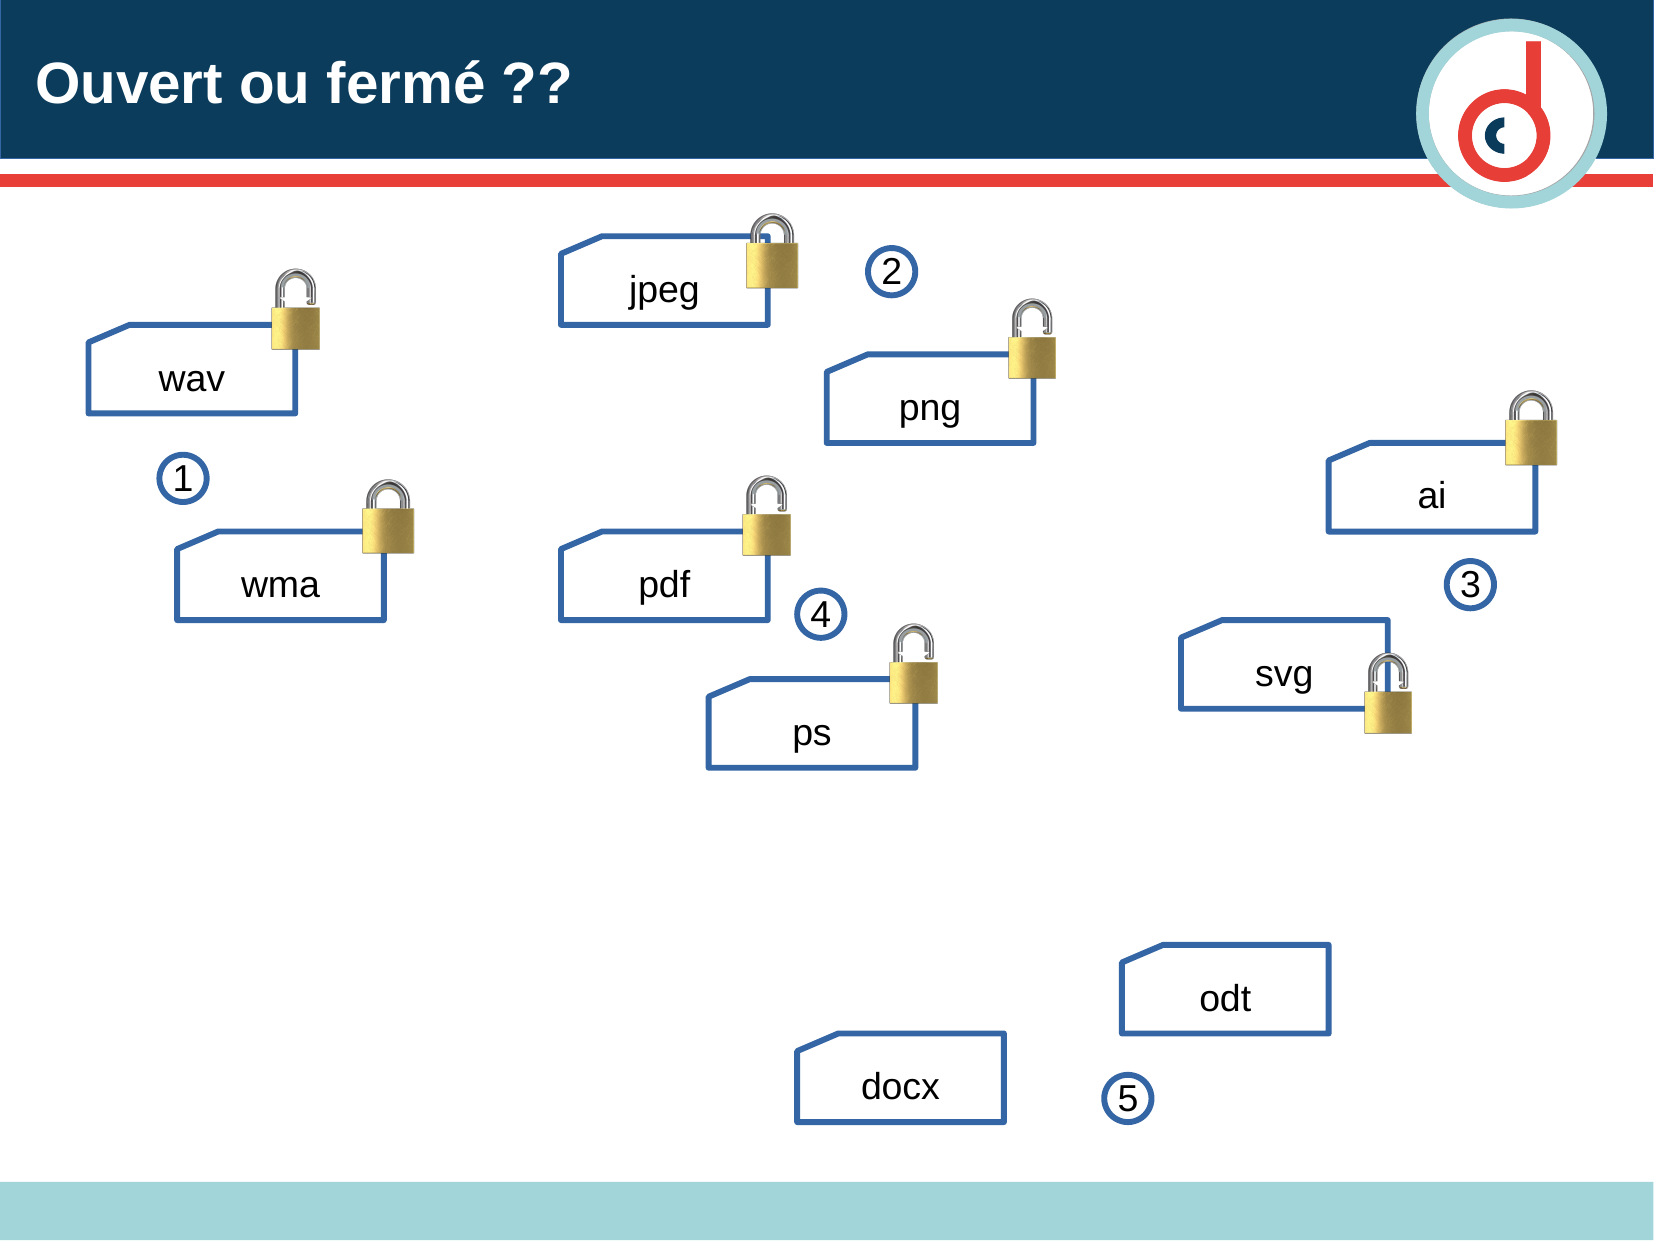

# Ouvert ou fermé ??
jpeg
2
wav
png
ai
1
wma
pdf
3
4
svg
ps
odt
docx
5